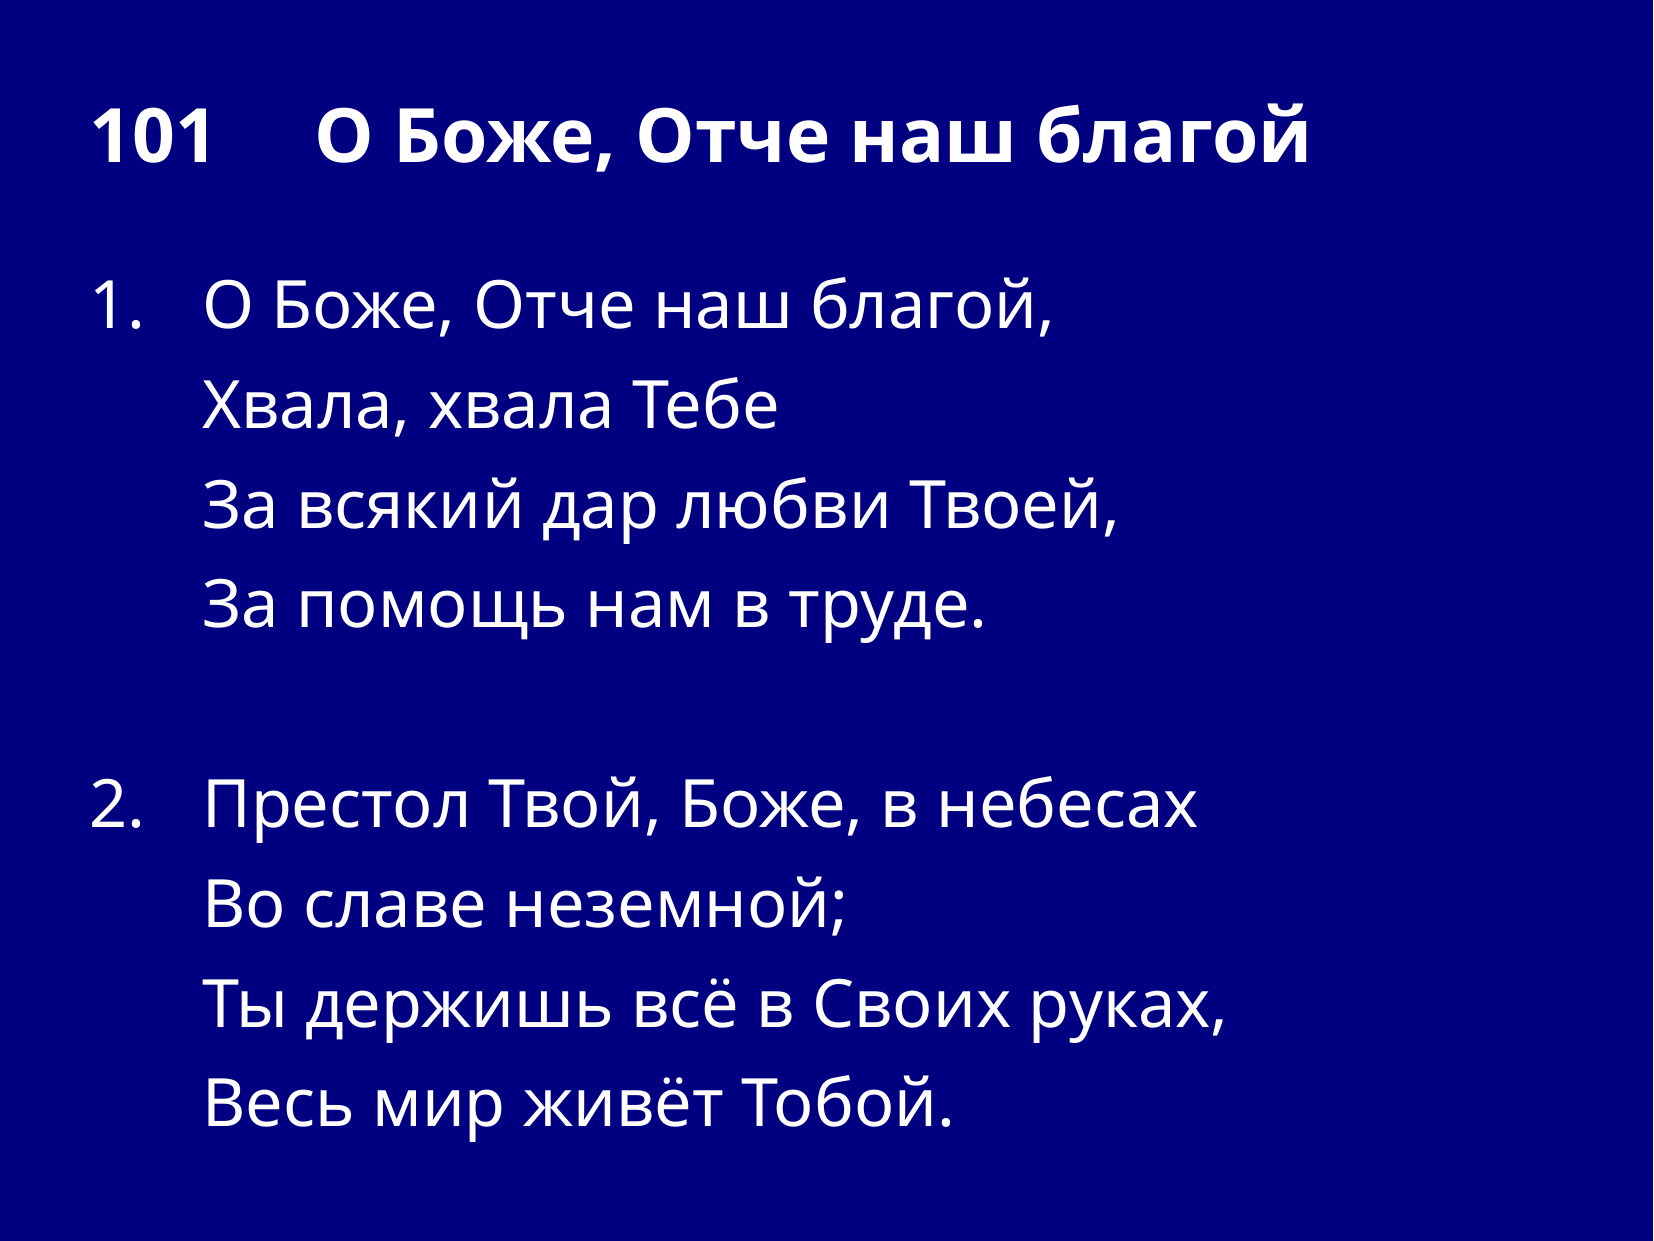

101	О Боже, Отче наш благой
1.	О Боже, Отче наш благой,
	Хвала, хвала Тебе
	За всякий дар любви Твоей,
	За помощь нам в труде.
2.	Престол Твой, Боже, в небесах
	Во славе неземной;
	Ты держишь всё в Своих руках,
	Весь мир живёт Тобой.